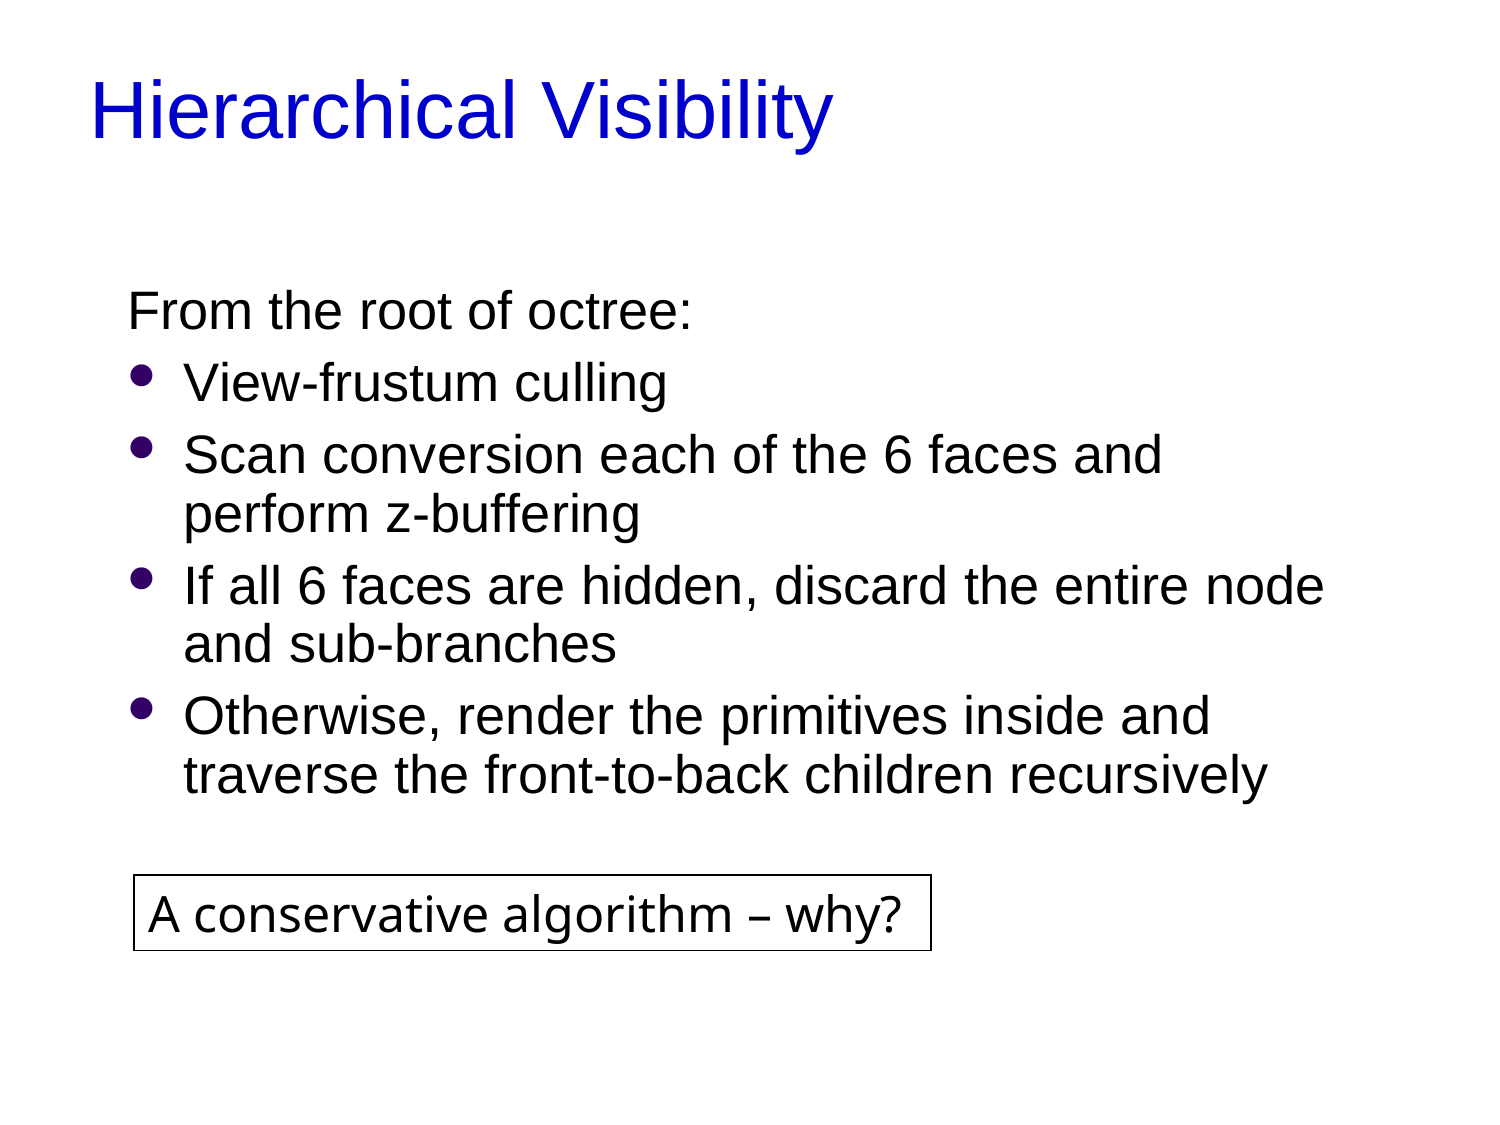

# Hierarchical Visibility
From the root of octree:
View-frustum culling
Scan conversion each of the 6 faces and perform z-buffering
If all 6 faces are hidden, discard the entire node and sub-branches
Otherwise, render the primitives inside and traverse the front-to-back children recursively
A conservative algorithm – why?